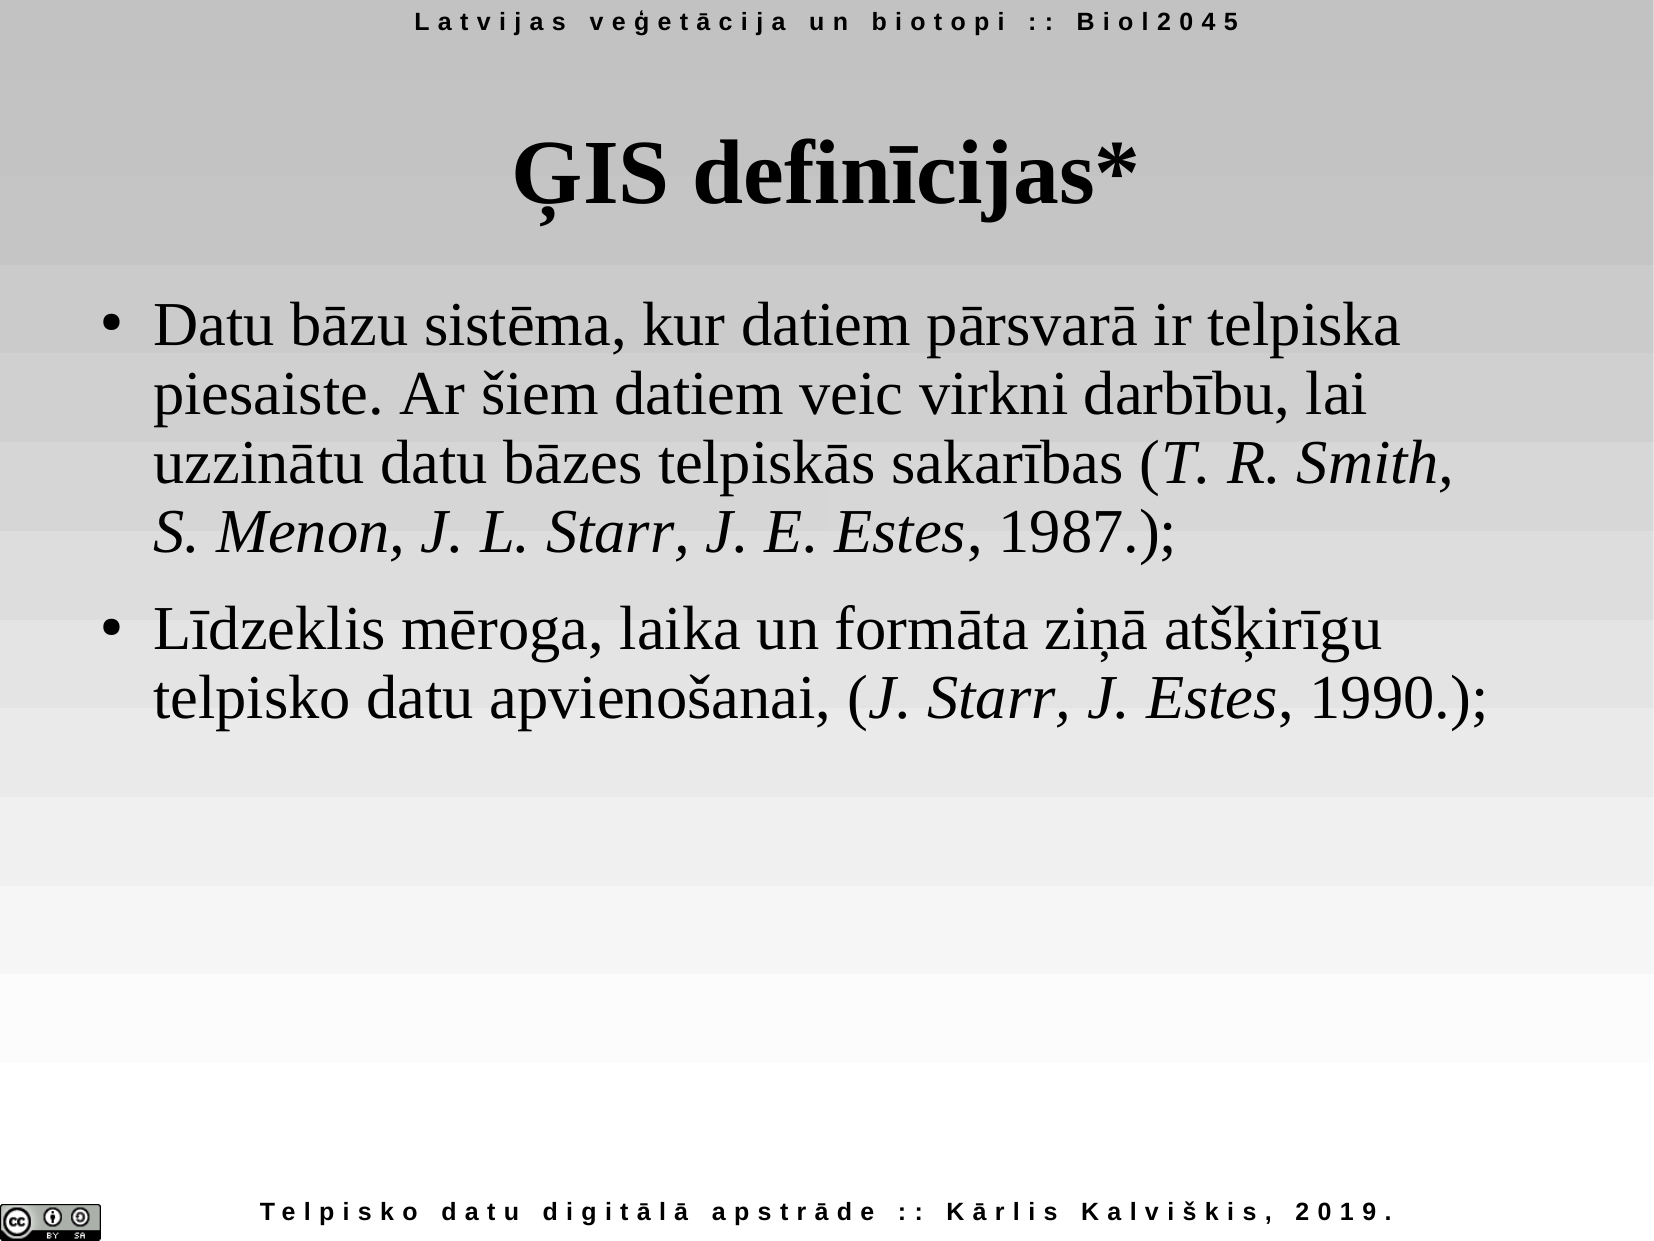

ĢIS definīcijas*
# Datu bāzu sistēma, kur datiem pārsvarā ir telpiska piesaiste. Ar šiem datiem veic virkni darbību, lai uzzinātu datu bāzes telpiskās sakarības (T. R. Smith, S. Menon, J. L. Starr, J. E. Estes, 1987.);
Līdzeklis mēroga, laika un formāta ziņā atšķirīgu telpisko datu apvienošanai, (J. Starr, J. Estes, 1990.);